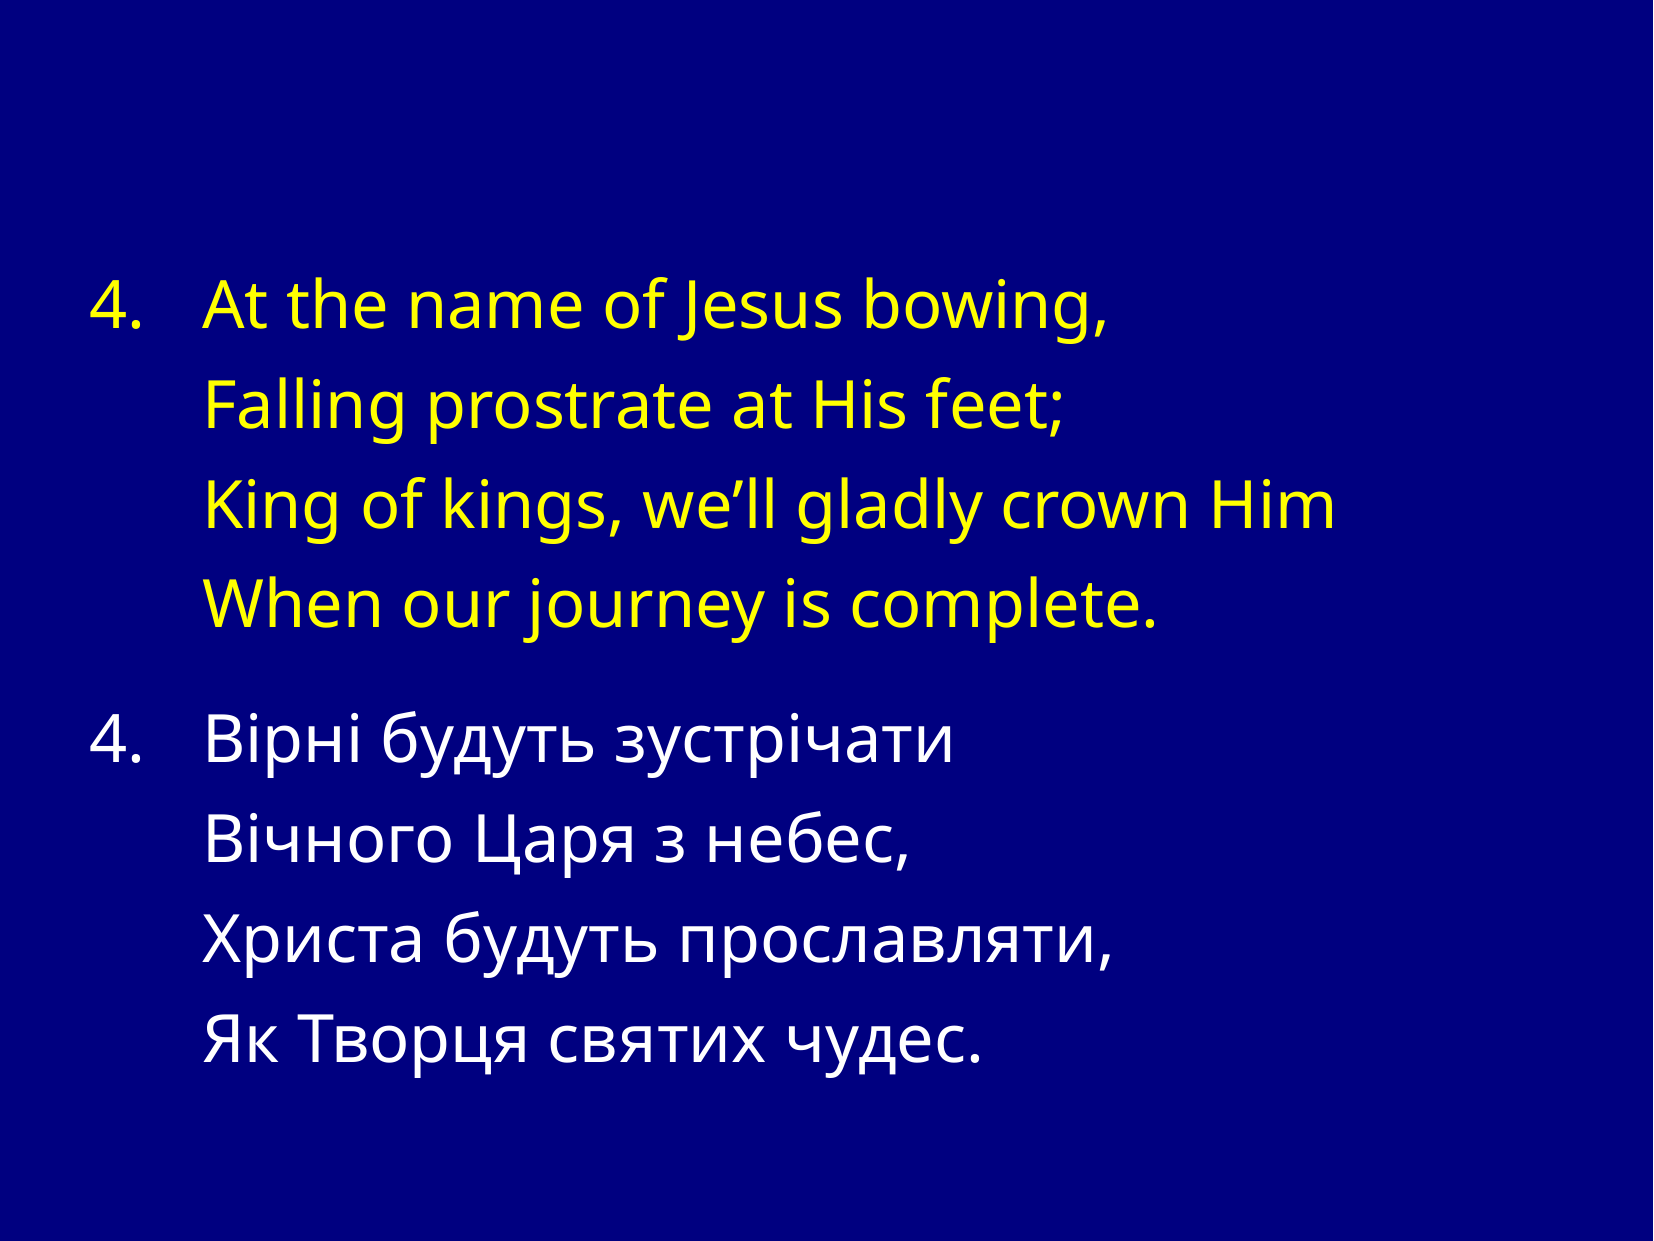

4.	At the name of Jesus bowing,
	Falling prostrate at His feet;
	King of kings, we’ll gladly crown Him
	When our journey is complete.
4.	Вірні будуть зустрічати
	Вічного Царя з небес,
	Христа будуть прославляти,
	Як Творця святих чудес.